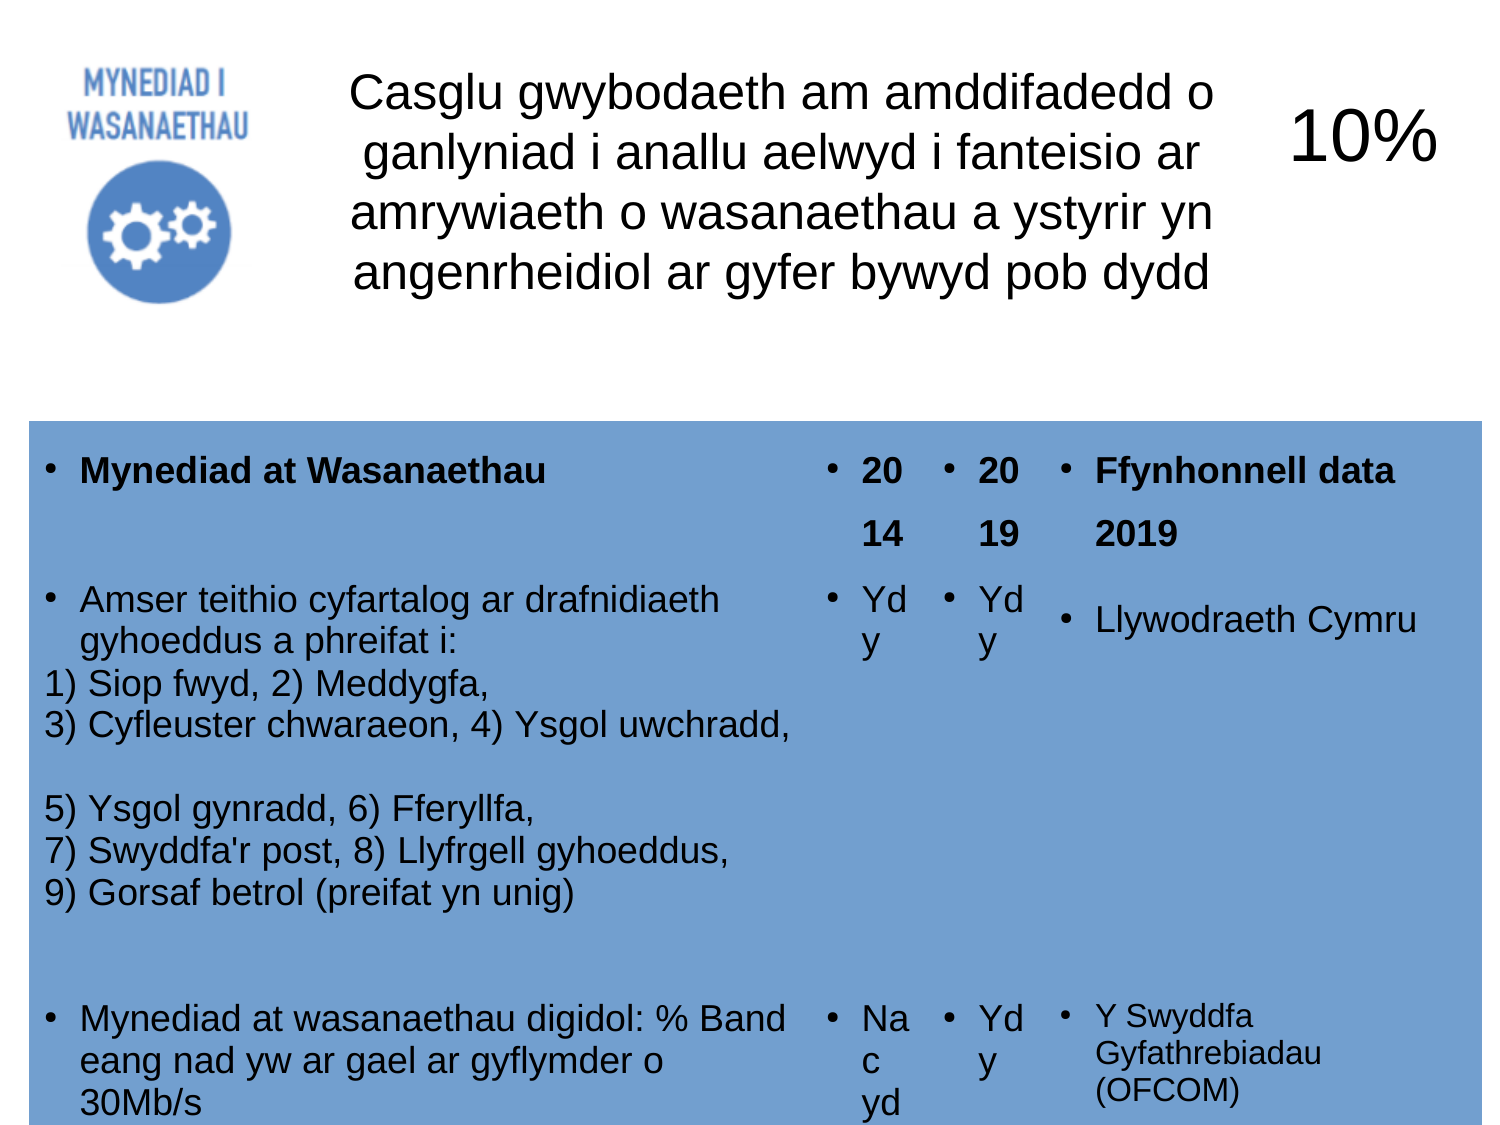

Casglu gwybodaeth am amddifadedd o ganlyniad i anallu aelwyd i fanteisio ar amrywiaeth o wasanaethau a ystyrir yn angenrheidiol ar gyfer bywyd pob dydd
10%
| Mynediad at Wasanaethau | 2014 | 2019 | Ffynhonnell data 2019 |
| --- | --- | --- | --- |
| Amser teithio cyfartalog ar drafnidiaeth gyhoeddus a phreifat i: 1) Siop fwyd, 2) Meddygfa, 3) Cyfleuster chwaraeon, 4) Ysgol uwchradd, 5) Ysgol gynradd, 6) Fferyllfa, 7) Swyddfa'r post, 8) Llyfrgell gyhoeddus, 9) Gorsaf betrol (preifat yn unig) | Ydy | Ydy | Llywodraeth Cymru |
| Mynediad at wasanaethau digidol: % Band eang nad yw ar gael ar gyflymder o 30Mb/s | Nac ydy | Ydy | Y Swyddfa Gyfathrebiadau (OFCOM) |